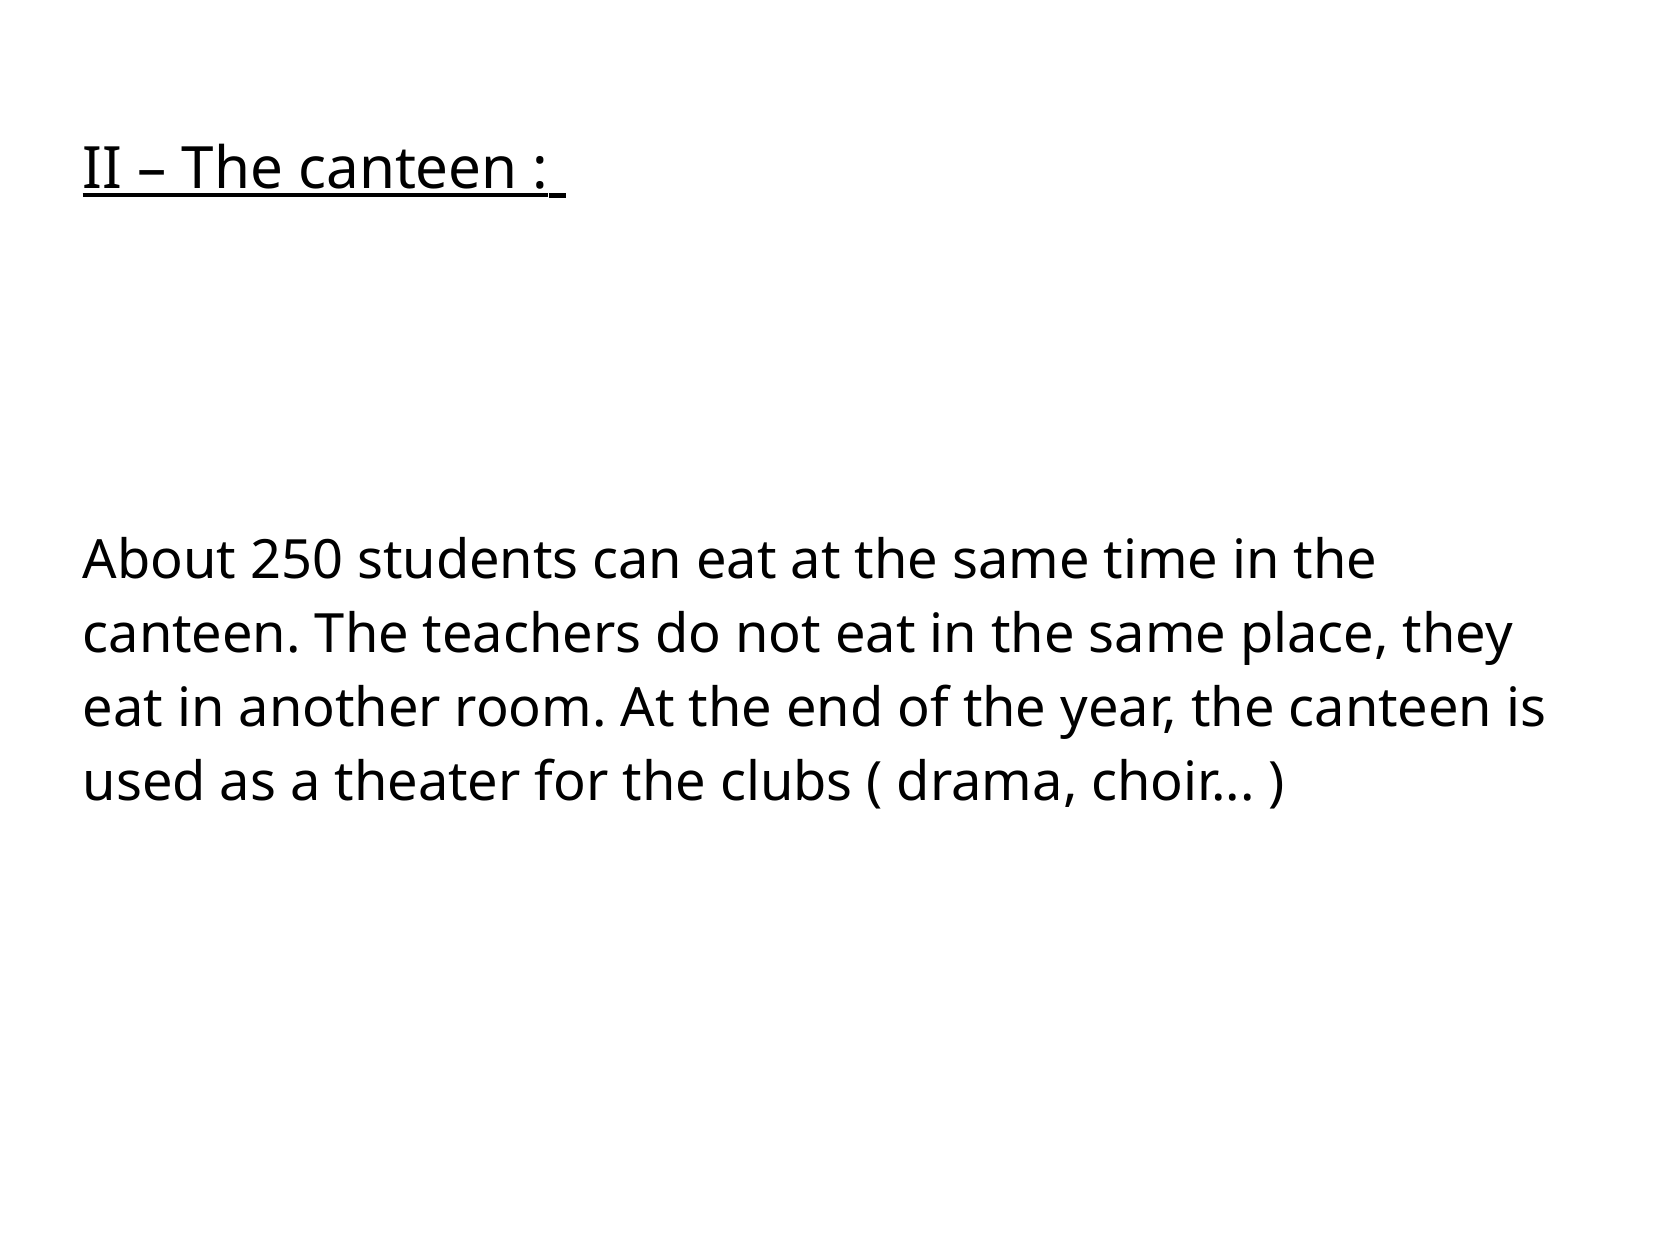

# II – The canteen :
About 250 students can eat at the same time in the canteen. The teachers do not eat in the same place, they eat in another room. At the end of the year, the canteen is used as a theater for the clubs ( drama, choir... )